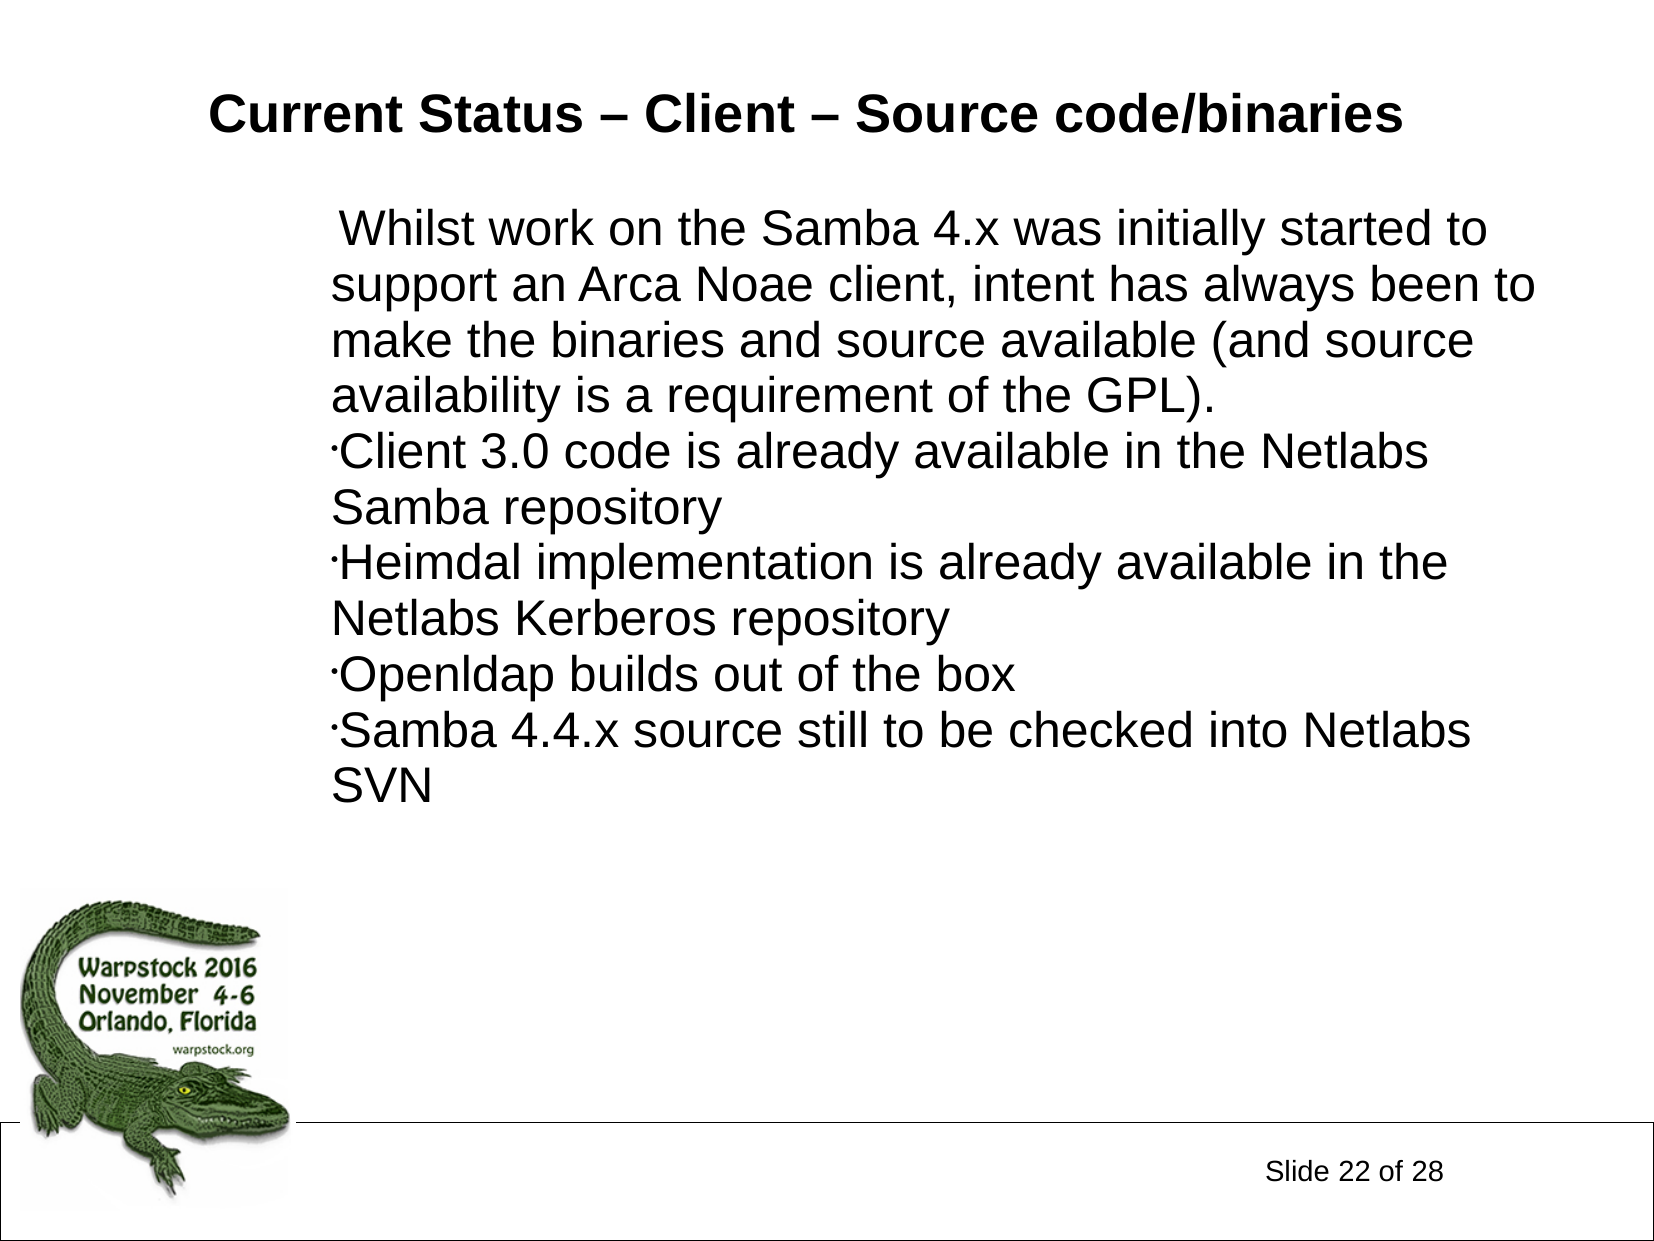

# Current Status – Client – Source code/binaries
Whilst work on the Samba 4.x was initially started to support an Arca Noae client, intent has always been to make the binaries and source available (and source availability is a requirement of the GPL).
Client 3.0 code is already available in the Netlabs Samba repository
Heimdal implementation is already available in the Netlabs Kerberos repository
Openldap builds out of the box
Samba 4.4.x source still to be checked into Netlabs SVN